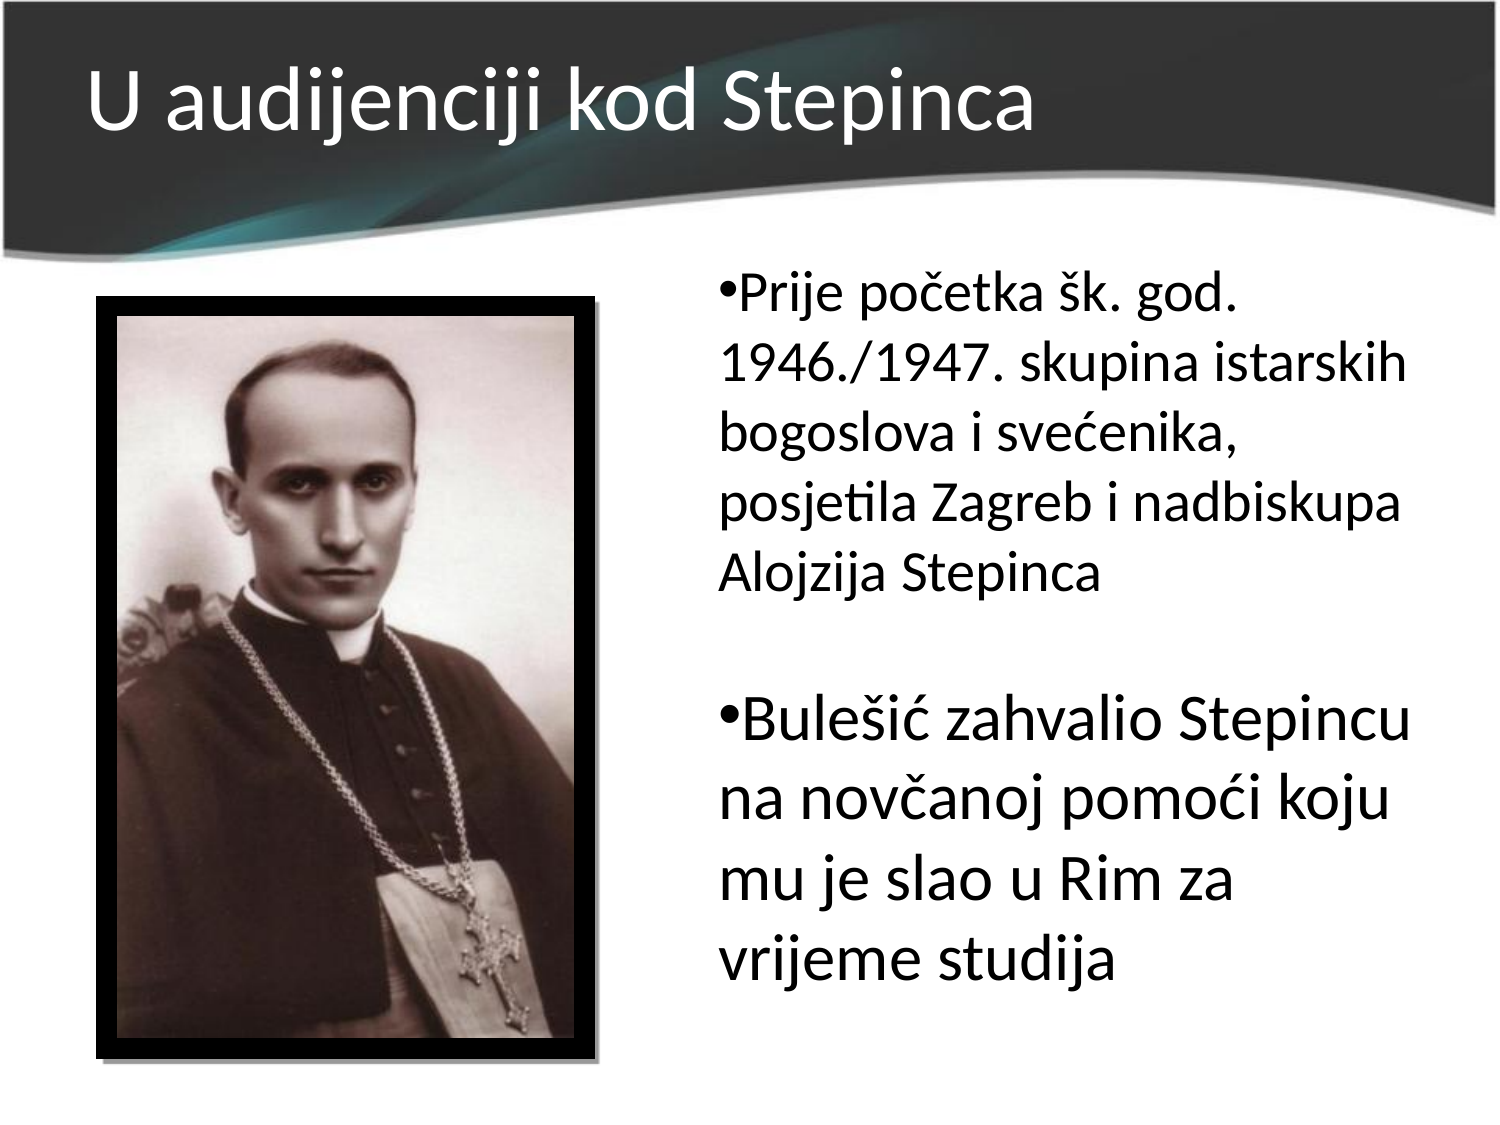

# U audijenciji kod Stepinca
Prije početka šk. god. 1946./1947. skupina istarskih bogoslova i svećenika, posjetila Zagreb i nadbiskupa Alojzija Stepinca
Bulešić zahvalio Stepincu na novčanoj pomoći koju mu je slao u Rim za vrijeme studija